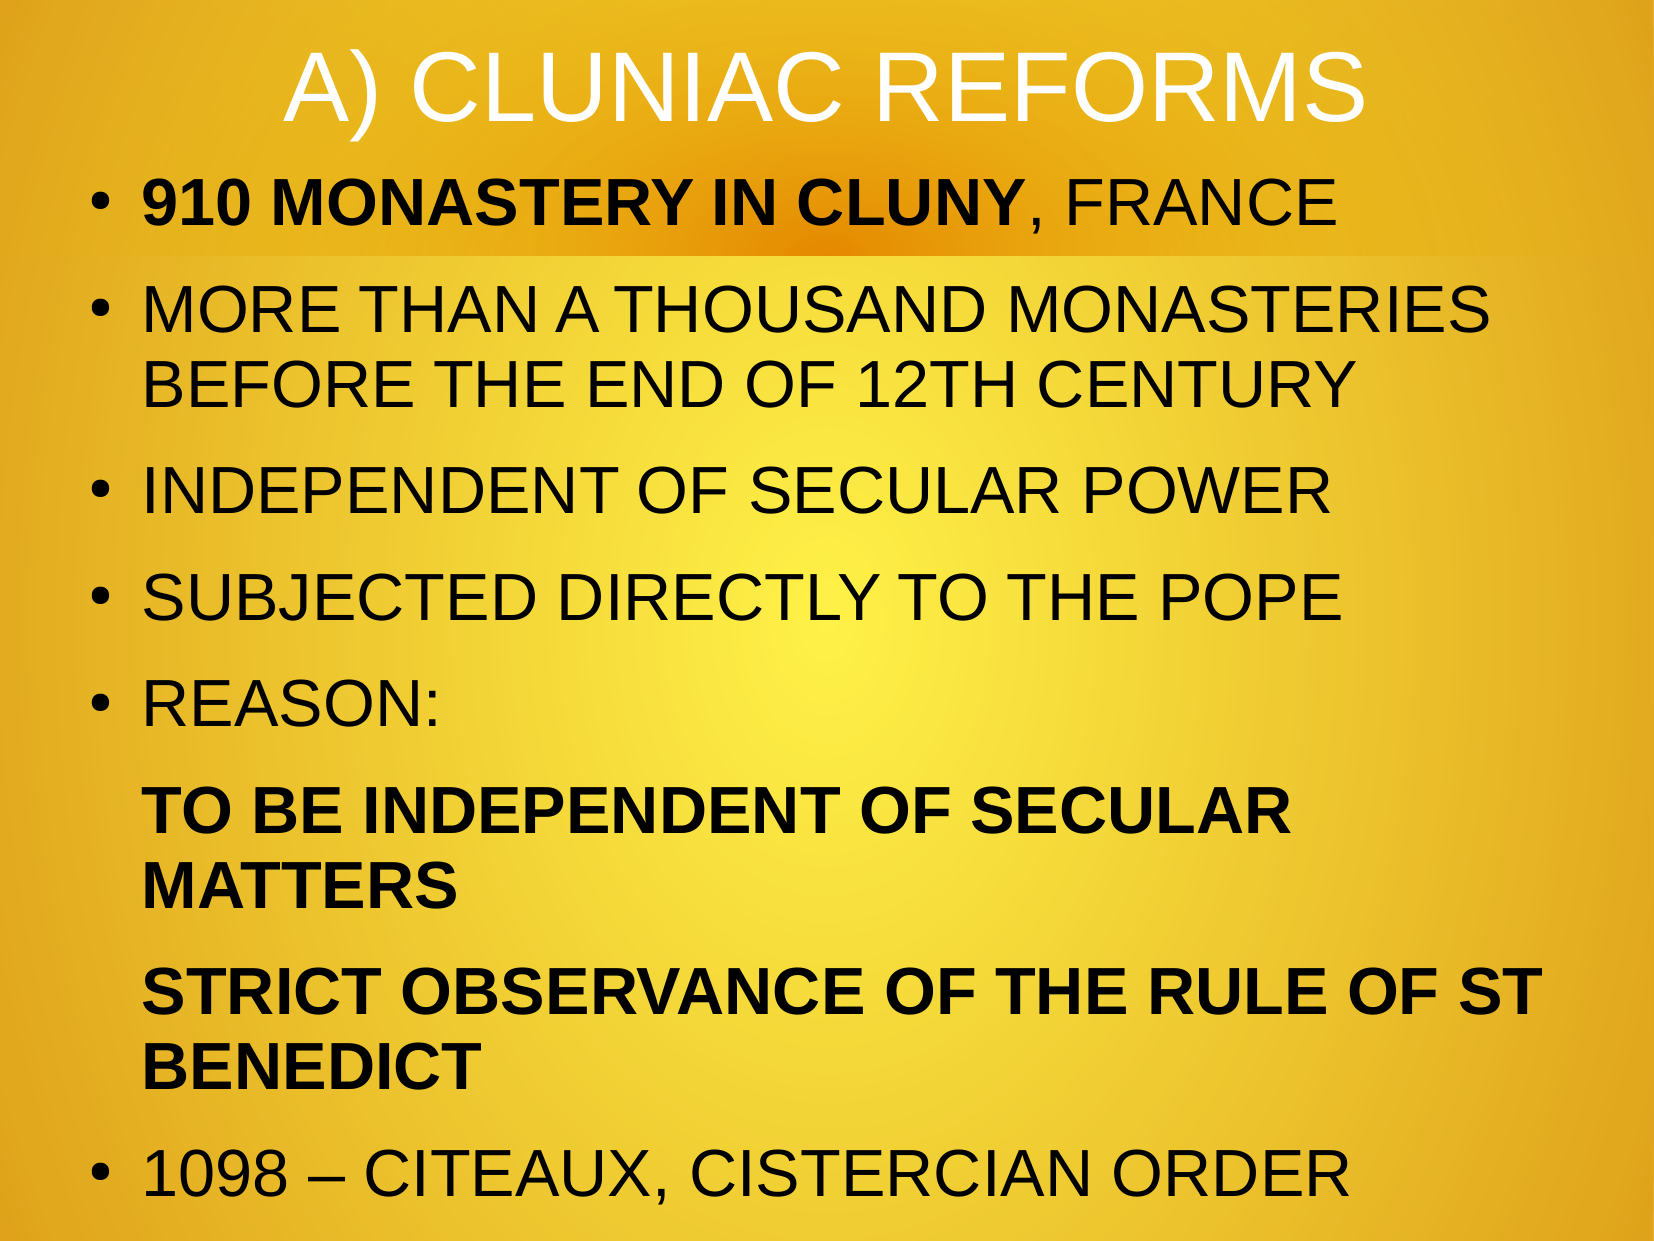

# A) CLUNIAC REFORMS
910 MONASTERY IN CLUNY, FRANCE
MORE THAN A THOUSAND MONASTERIES BEFORE THE END OF 12TH CENTURY
INDEPENDENT OF SECULAR POWER
SUBJECTED DIRECTLY TO THE POPE
REASON:
TO BE INDEPENDENT OF SECULAR MATTERS
STRICT OBSERVANCE OF THE RULE OF ST BENEDICT
1098 – CITEAUX, CISTERCIAN ORDER